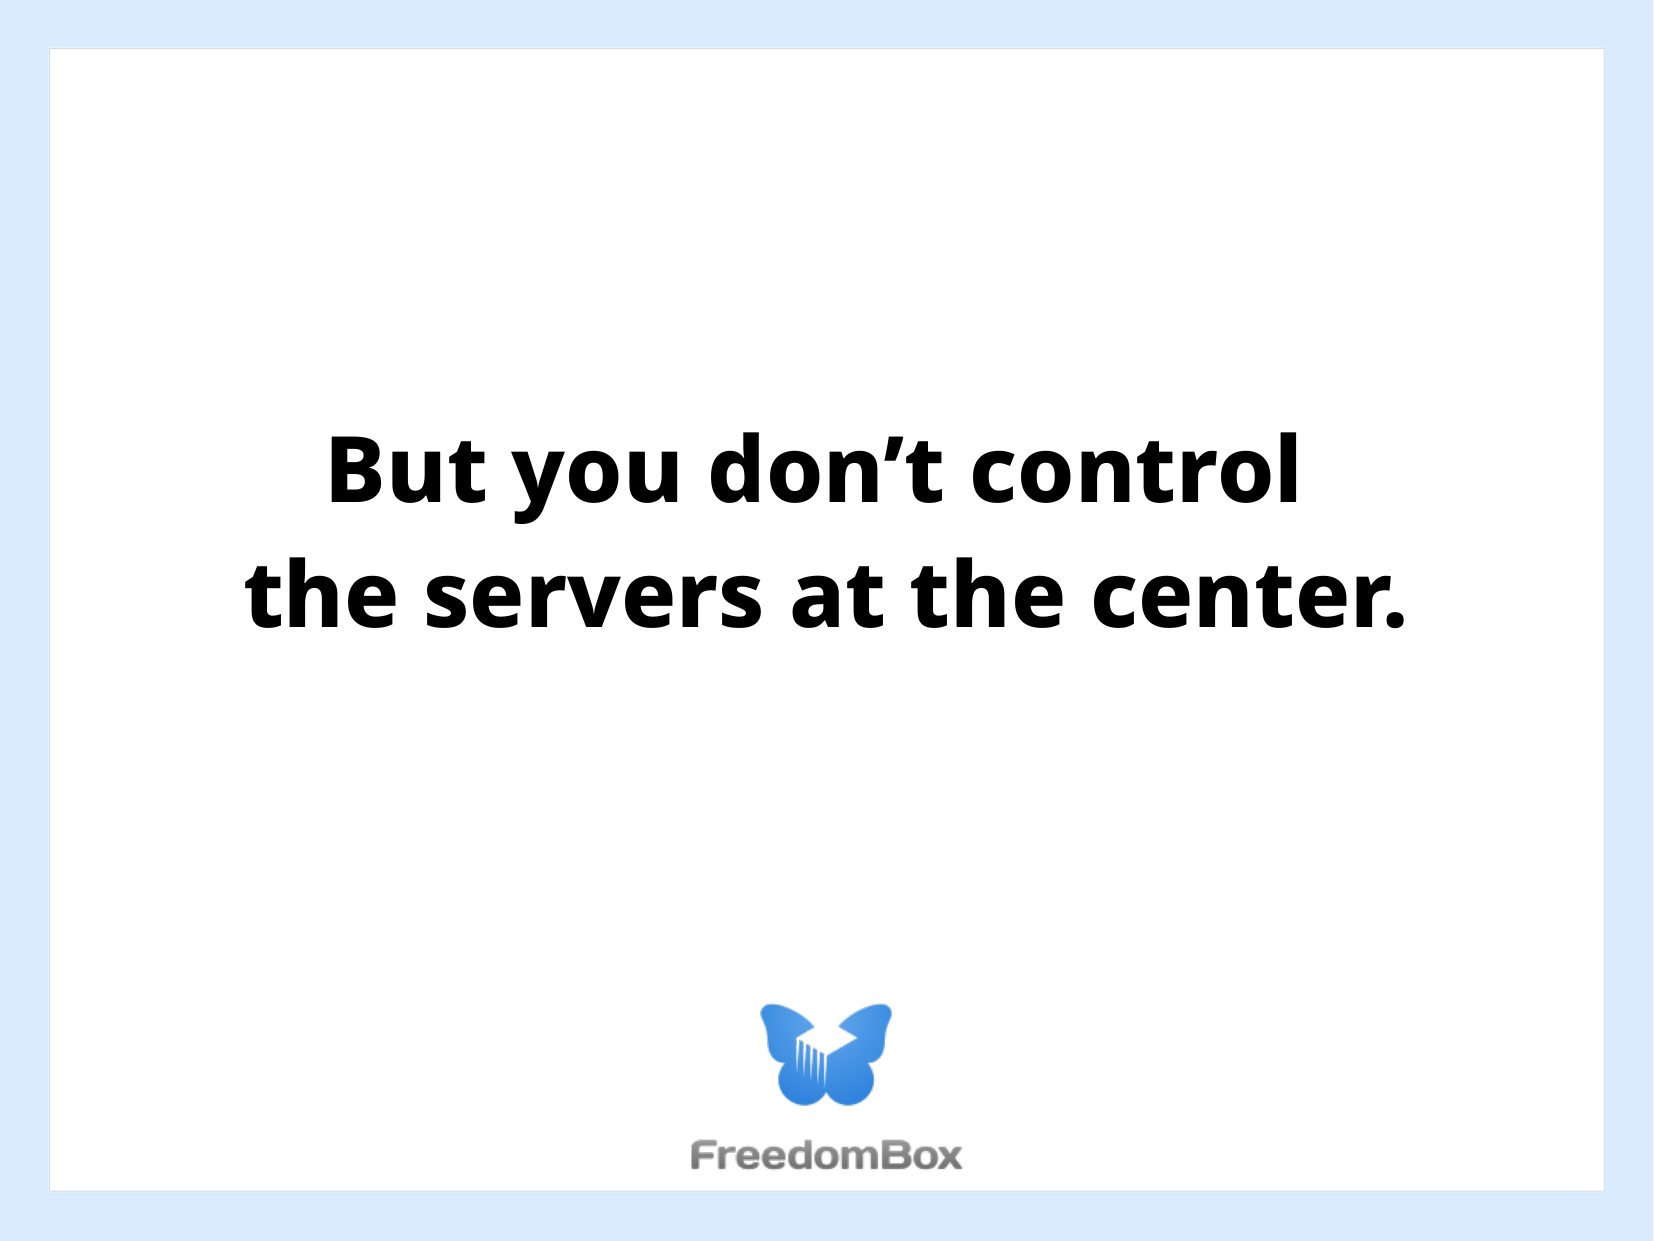

# But you don’t control
the servers at the center.